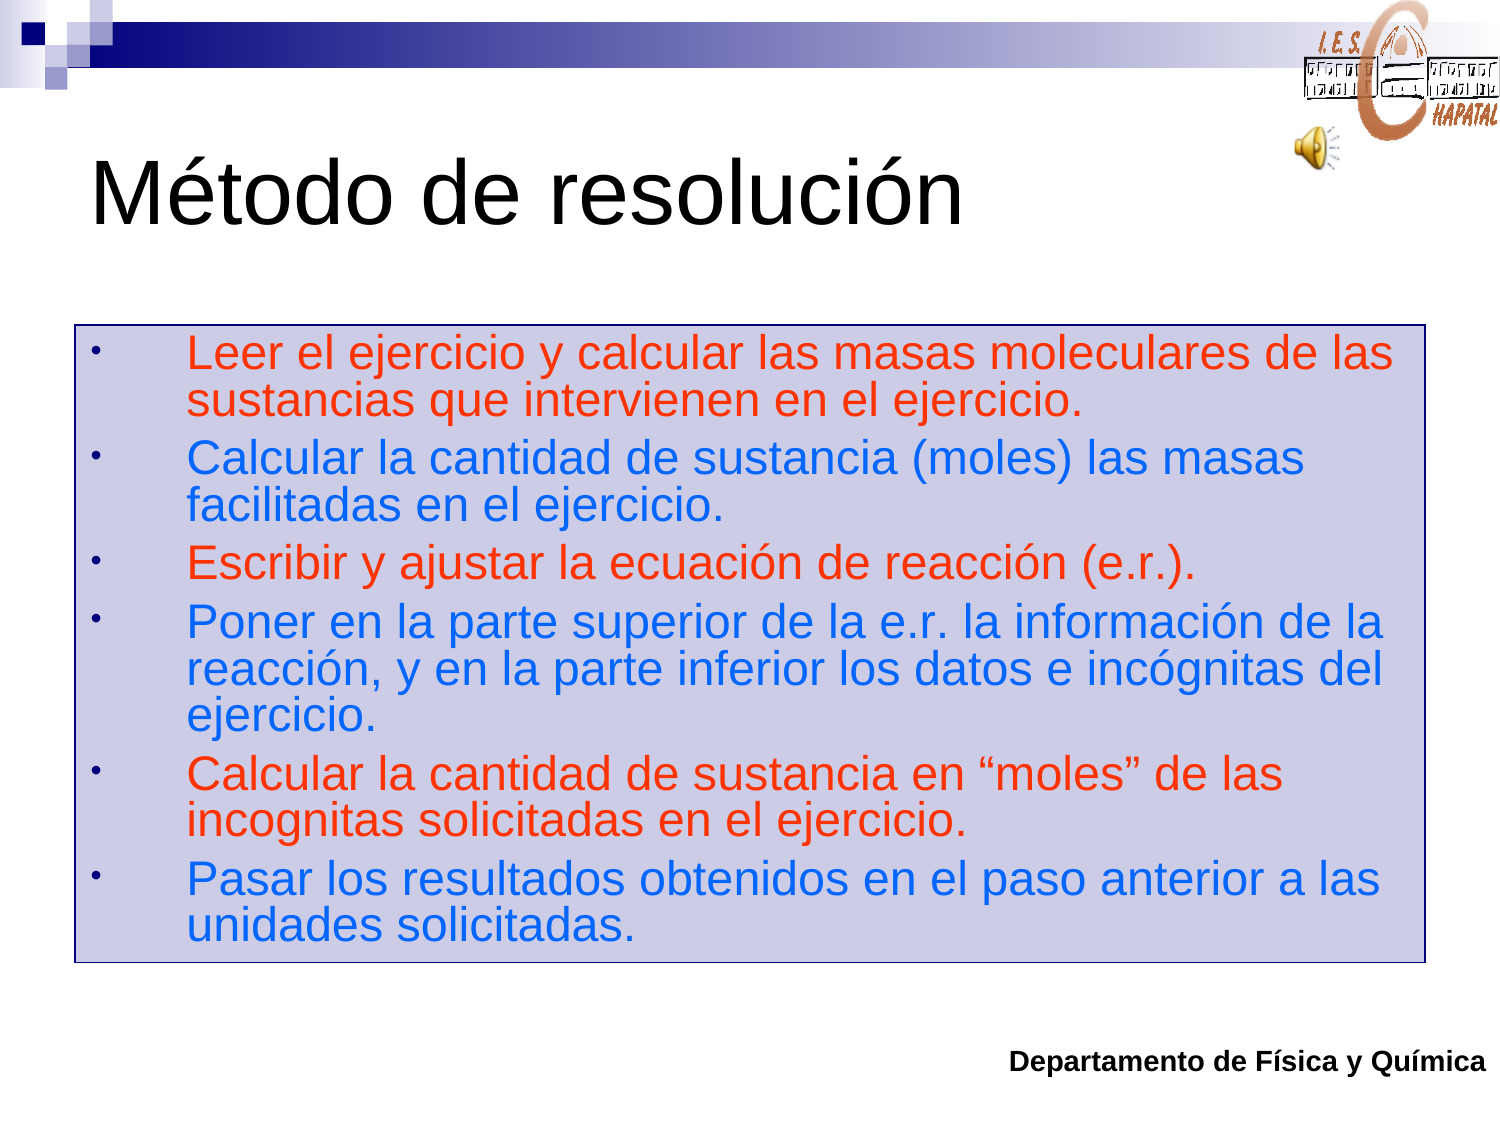

# Método de resolución
Leer el ejercicio y calcular las masas moleculares de las sustancias que intervienen en el ejercicio.
Calcular la cantidad de sustancia (moles) las masas facilitadas en el ejercicio.
Escribir y ajustar la ecuación de reacción (e.r.).
Poner en la parte superior de la e.r. la información de la reacción, y en la parte inferior los datos e incógnitas del ejercicio.
Calcular la cantidad de sustancia en “moles” de las incognitas solicitadas en el ejercicio.
Pasar los resultados obtenidos en el paso anterior a las unidades solicitadas.